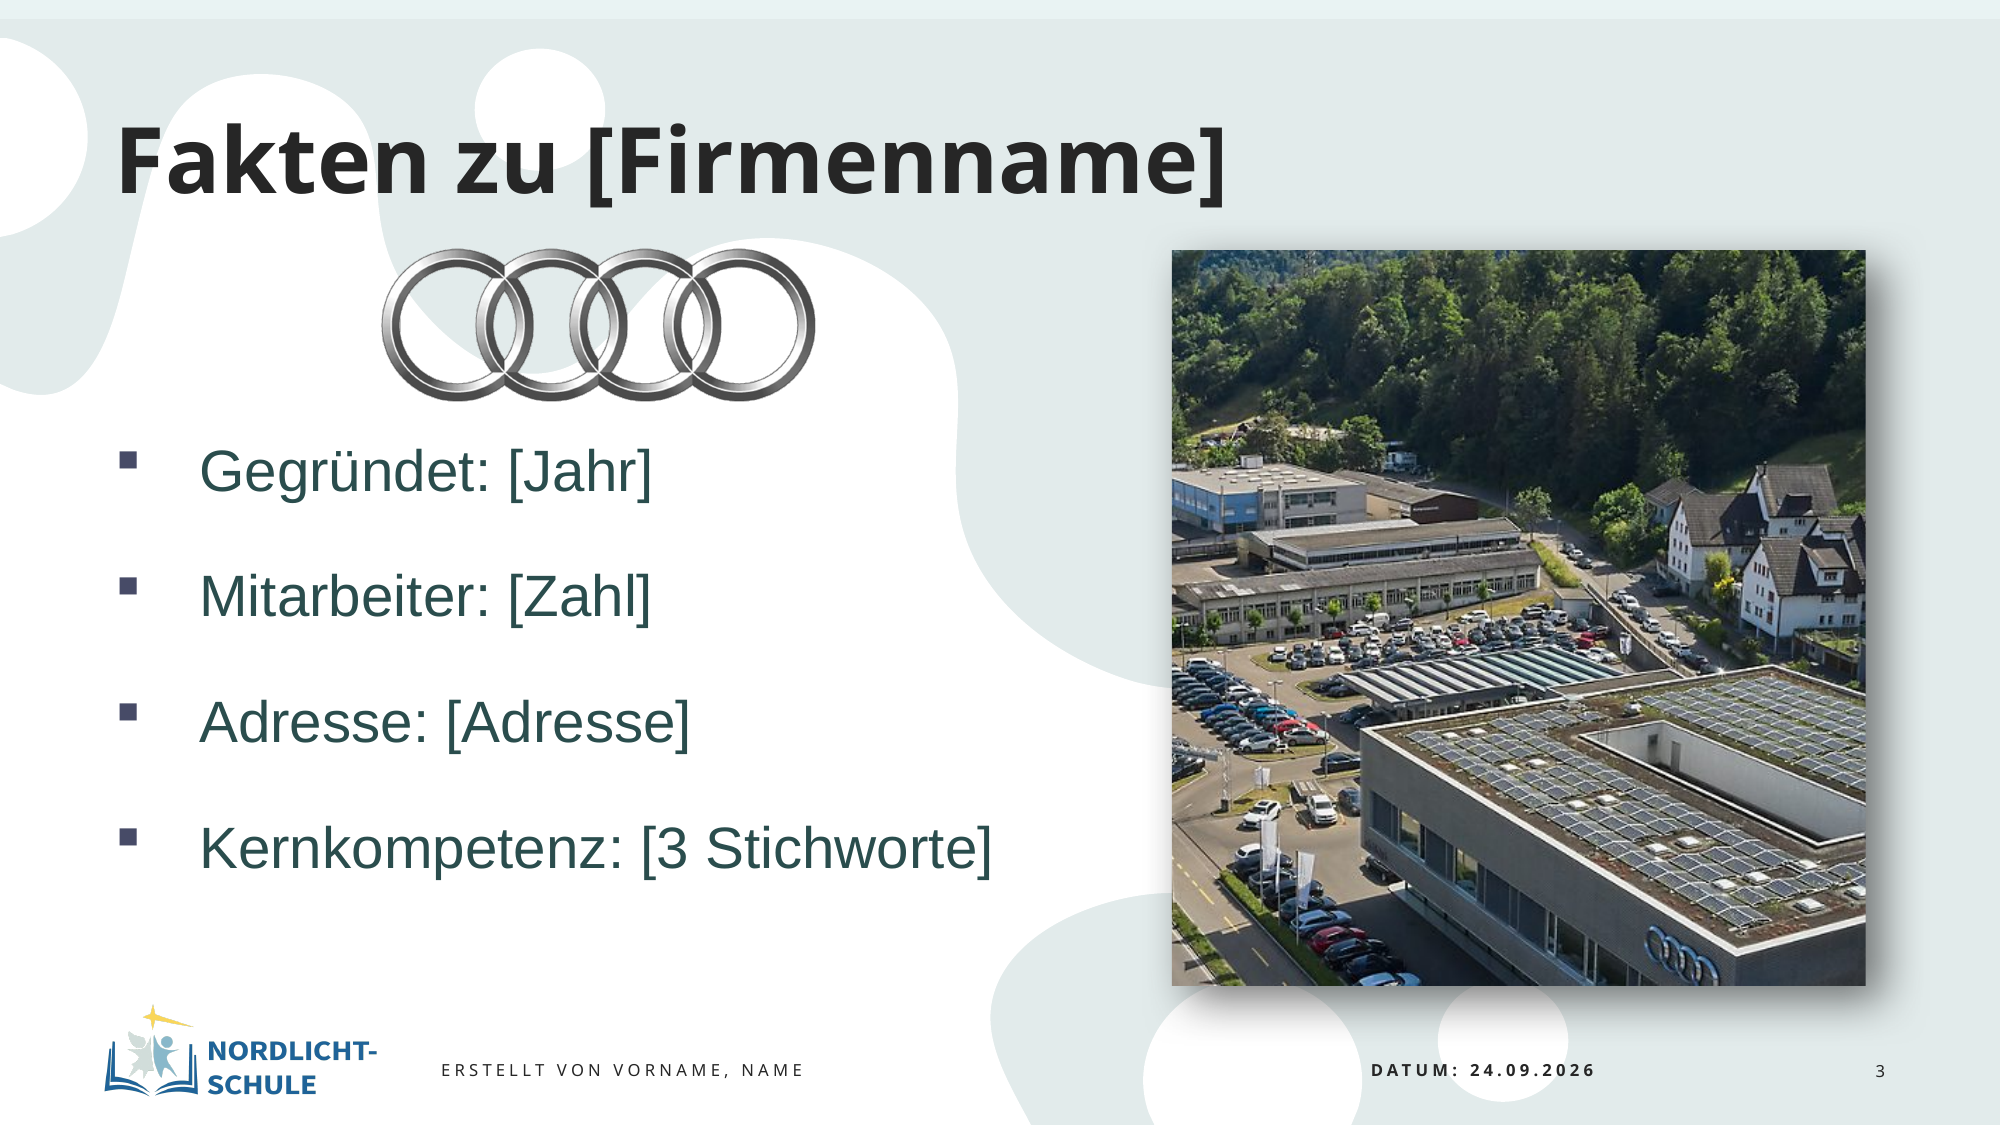

# Fakten zu [Firmenname]
Gegründet: [Jahr]
Mitarbeiter: [Zahl]
Adresse: [Adresse]
Kernkompetenz: [3 Stichworte]
Erstellt von Vorname, Name
DATUM:
3